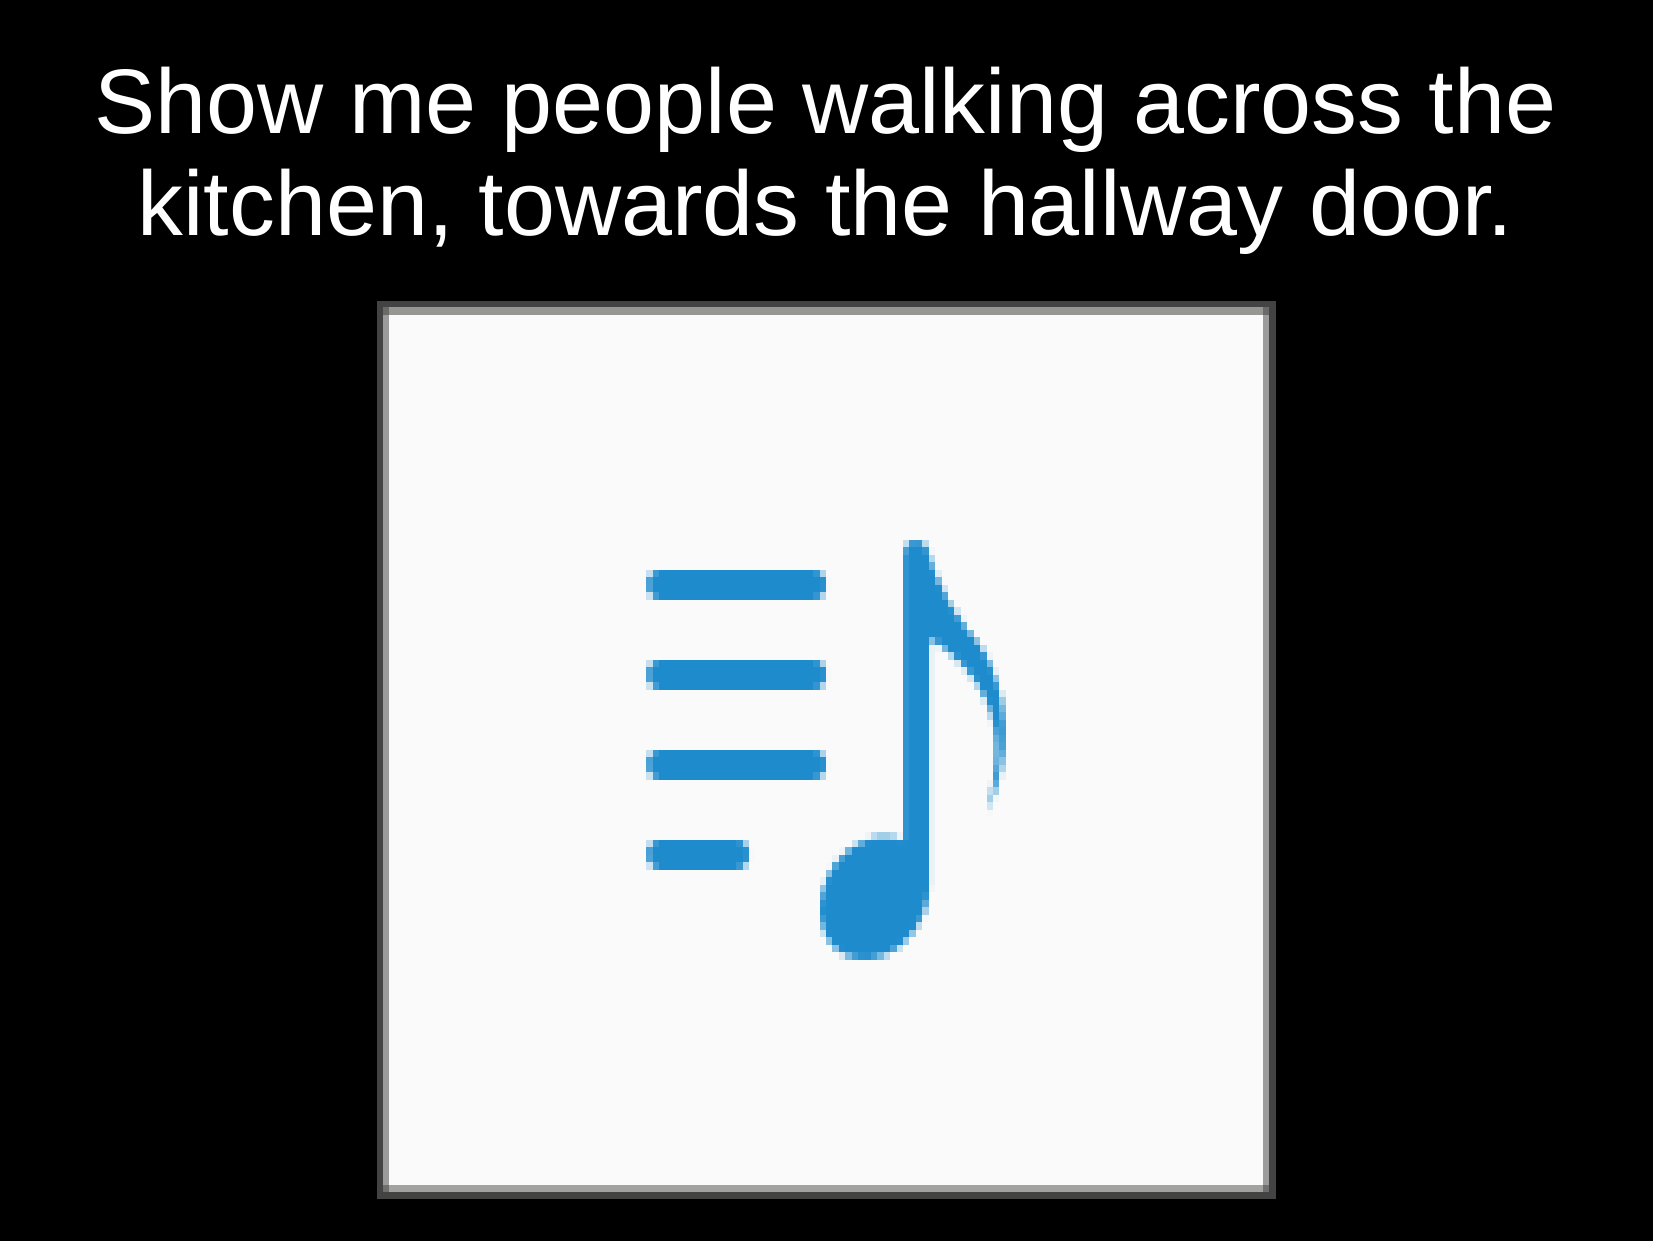

# Show me people walking across the kitchen, towards the hallway door.